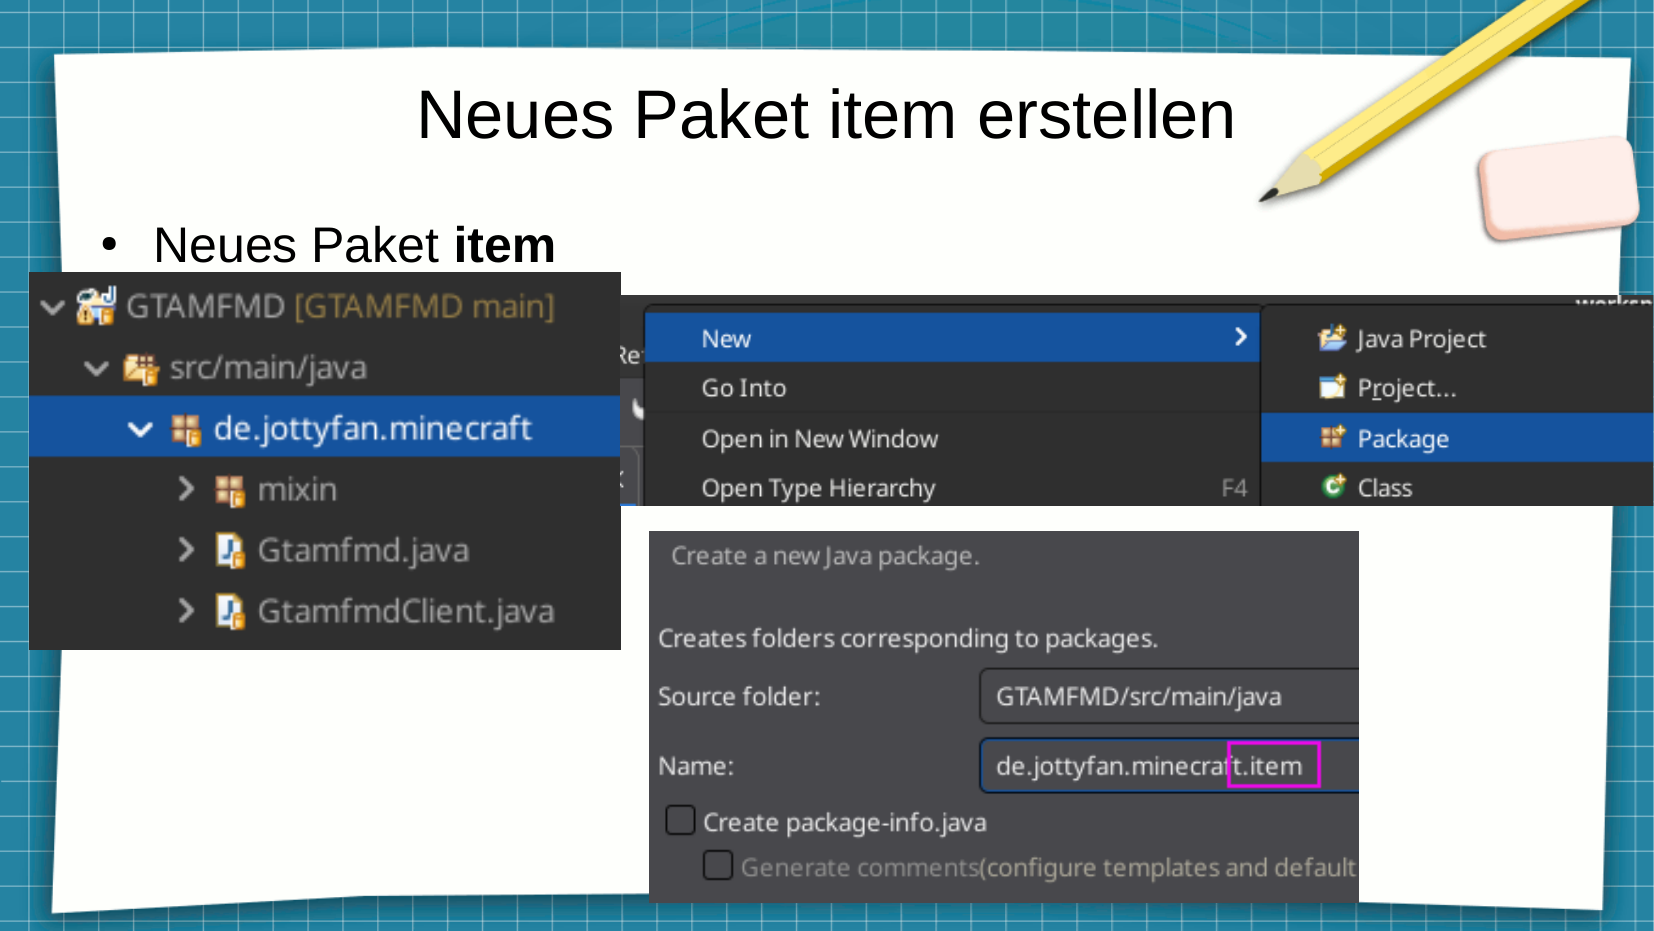

# Neues Paket item erstellen
Neues Paket item